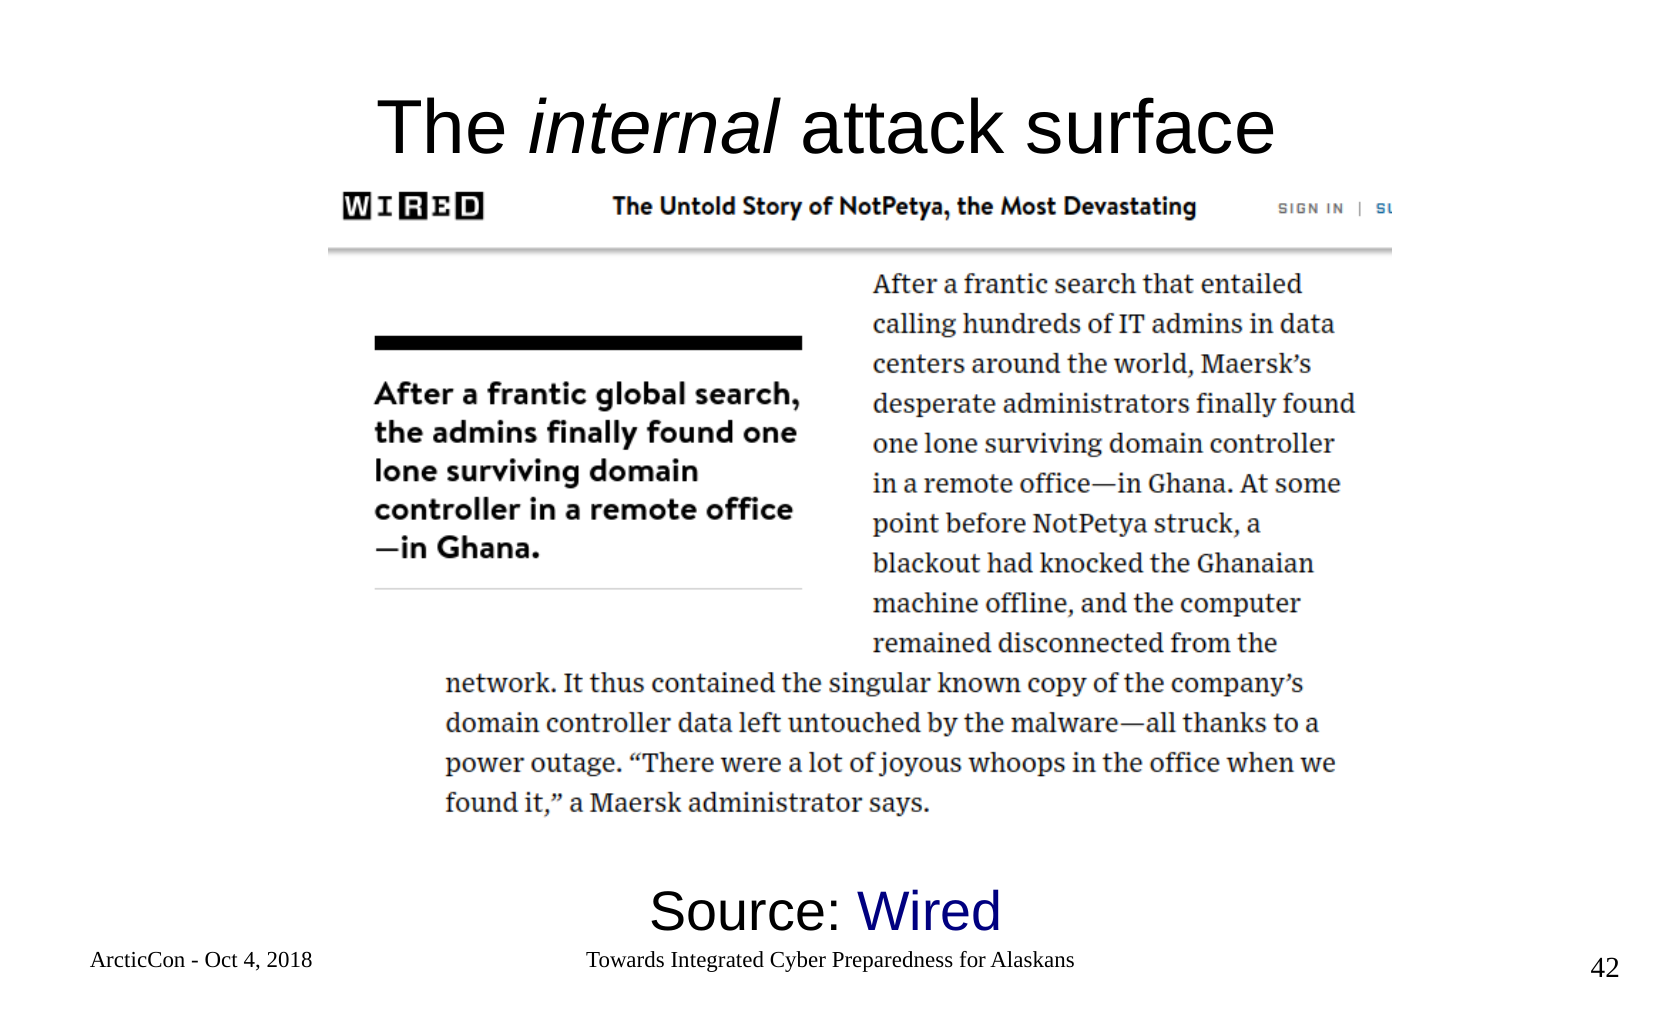

# The internal attack surface
Source: Wired